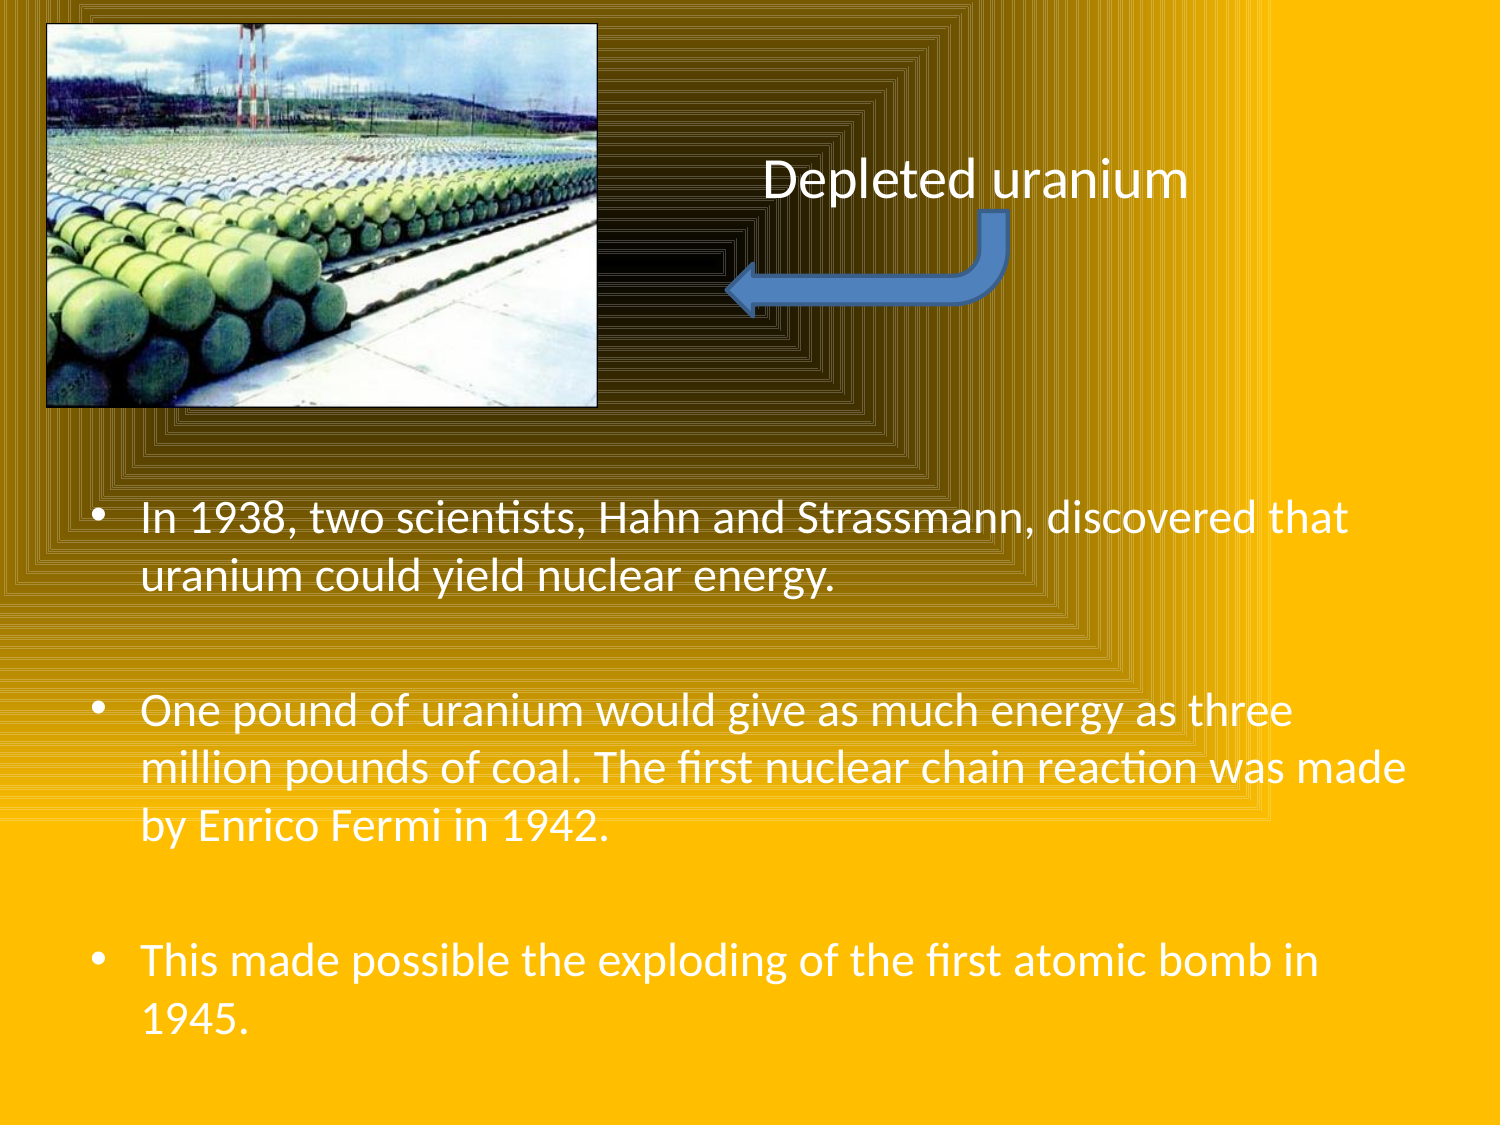

# Depleted uranium
In 1938, two scientists, Hahn and Strassmann, discovered that uranium could yield nuclear energy.
One pound of uranium would give as much energy as three million pounds of coal. The first nuclear chain reaction was made by Enrico Fermi in 1942.
This made possible the exploding of the first atomic bomb in 1945.